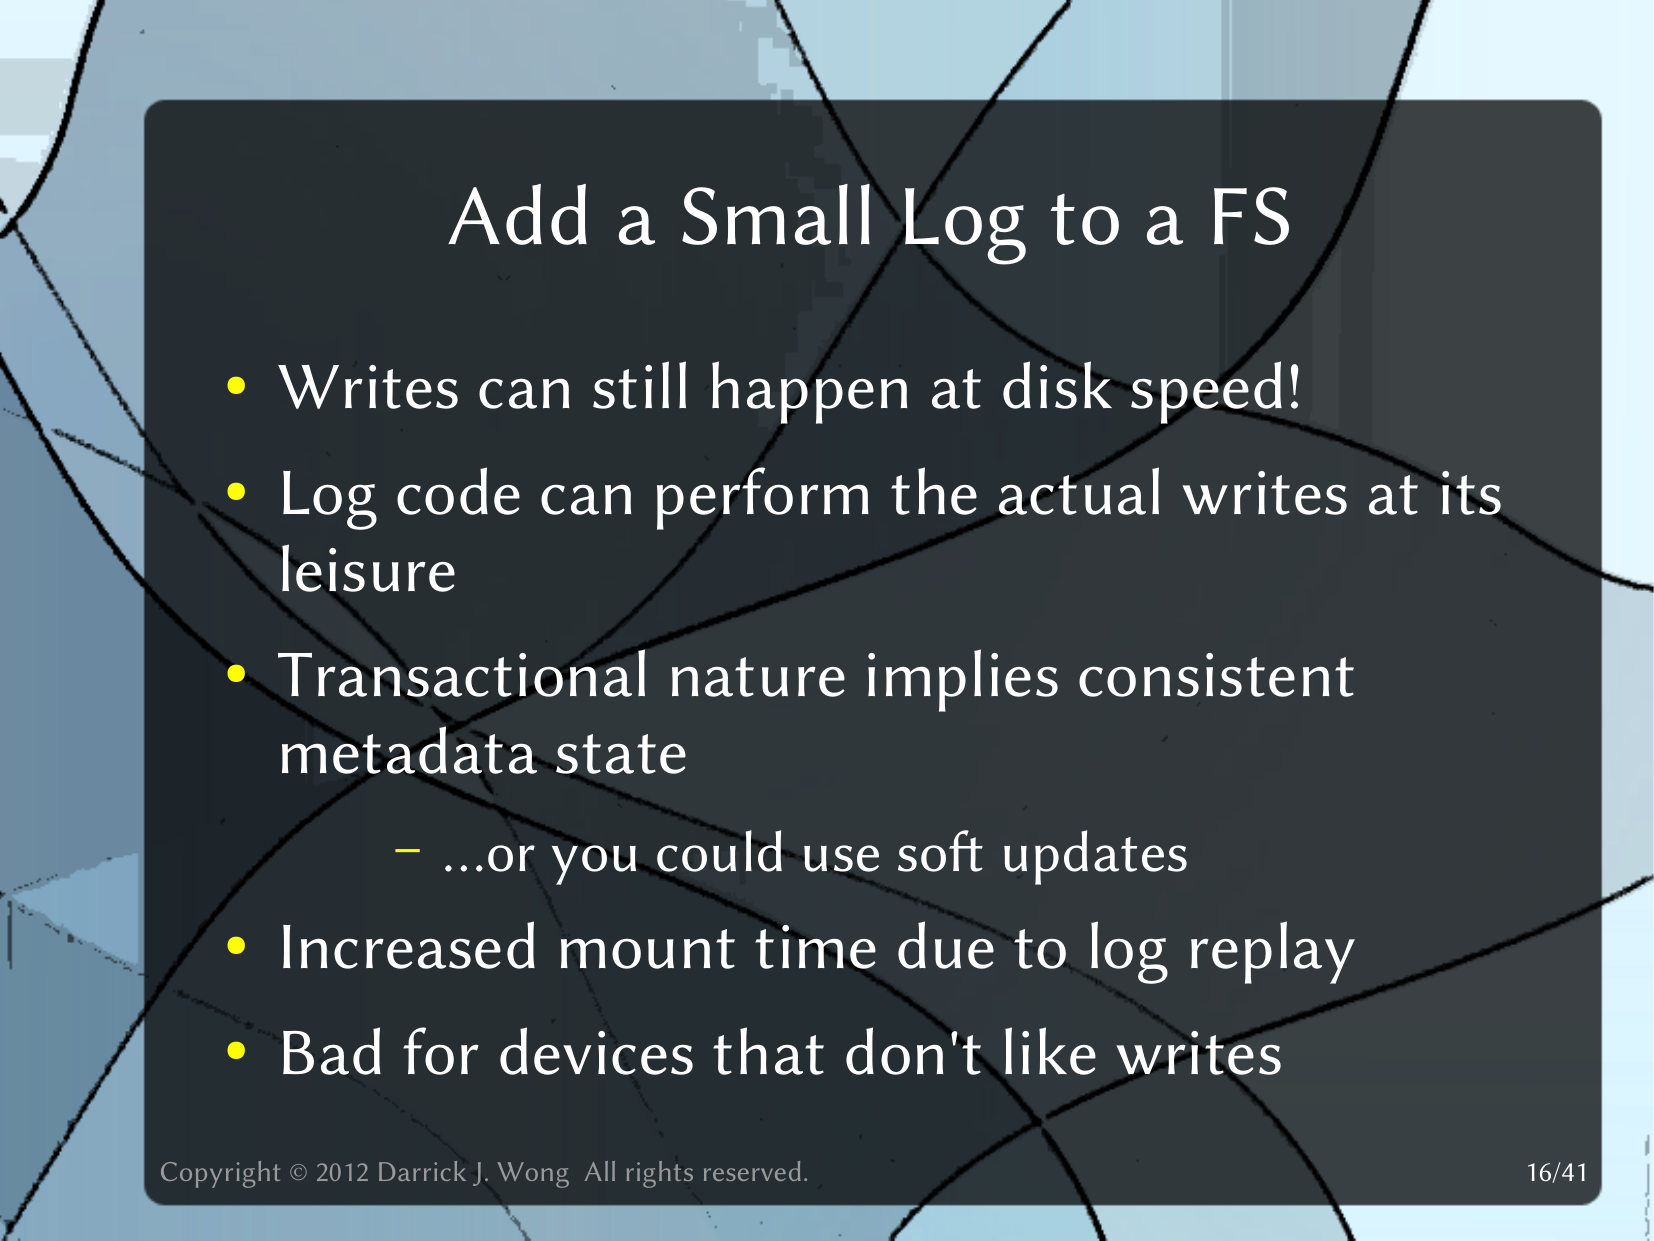

# Add a Small Log to a FS
Writes can still happen at disk speed!
Log code can perform the actual writes at its leisure
Transactional nature implies consistent metadata state
...or you could use soft updates
Increased mount time due to log replay
Bad for devices that don't like writes
16